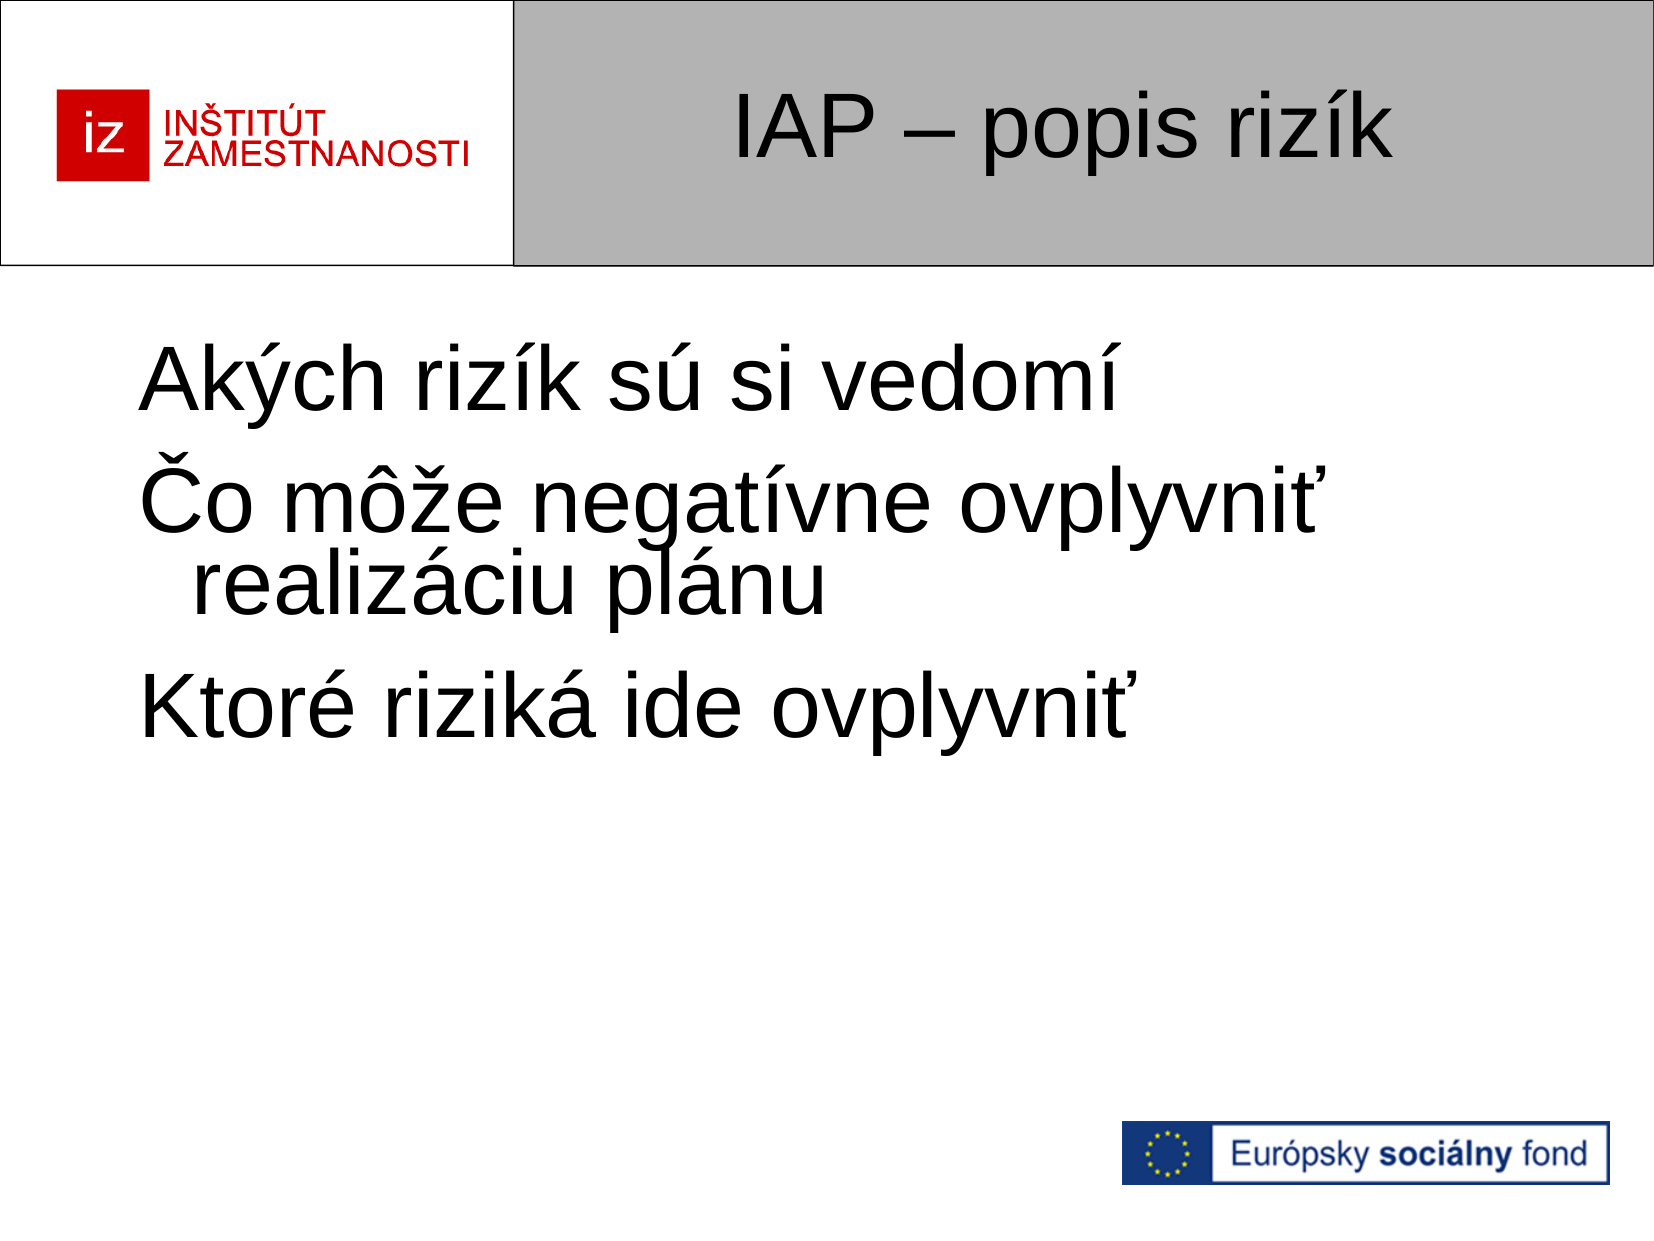

# IAP – popis rizík
Akých rizík sú si vedomí
Čo môže negatívne ovplyvniť realizáciu plánu
Ktoré riziká ide ovplyvniť